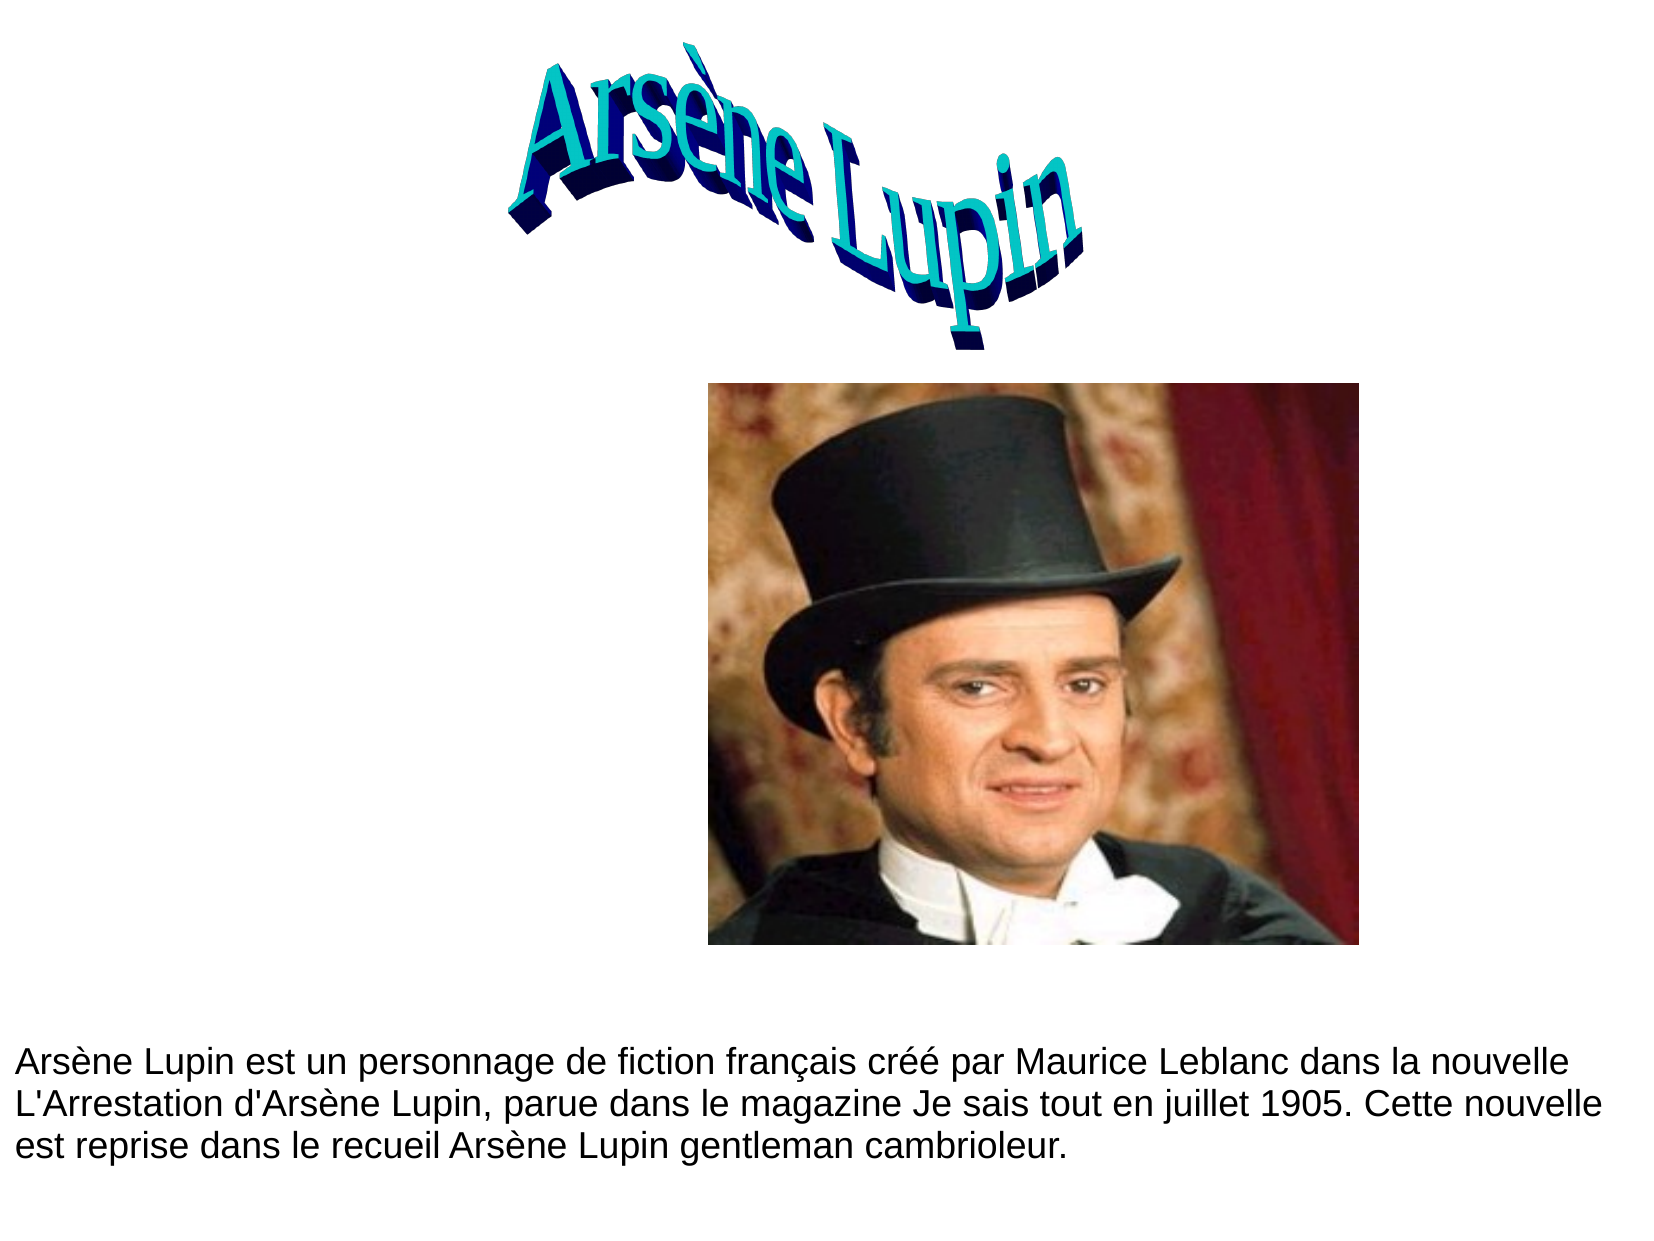

Arsène Lupin
Arsène Lupin est un personnage de fiction français créé par Maurice Leblanc dans la nouvelle L'Arrestation d'Arsène Lupin, parue dans le magazine Je sais tout en juillet 1905. Cette nouvelle est reprise dans le recueil Arsène Lupin gentleman cambrioleur.